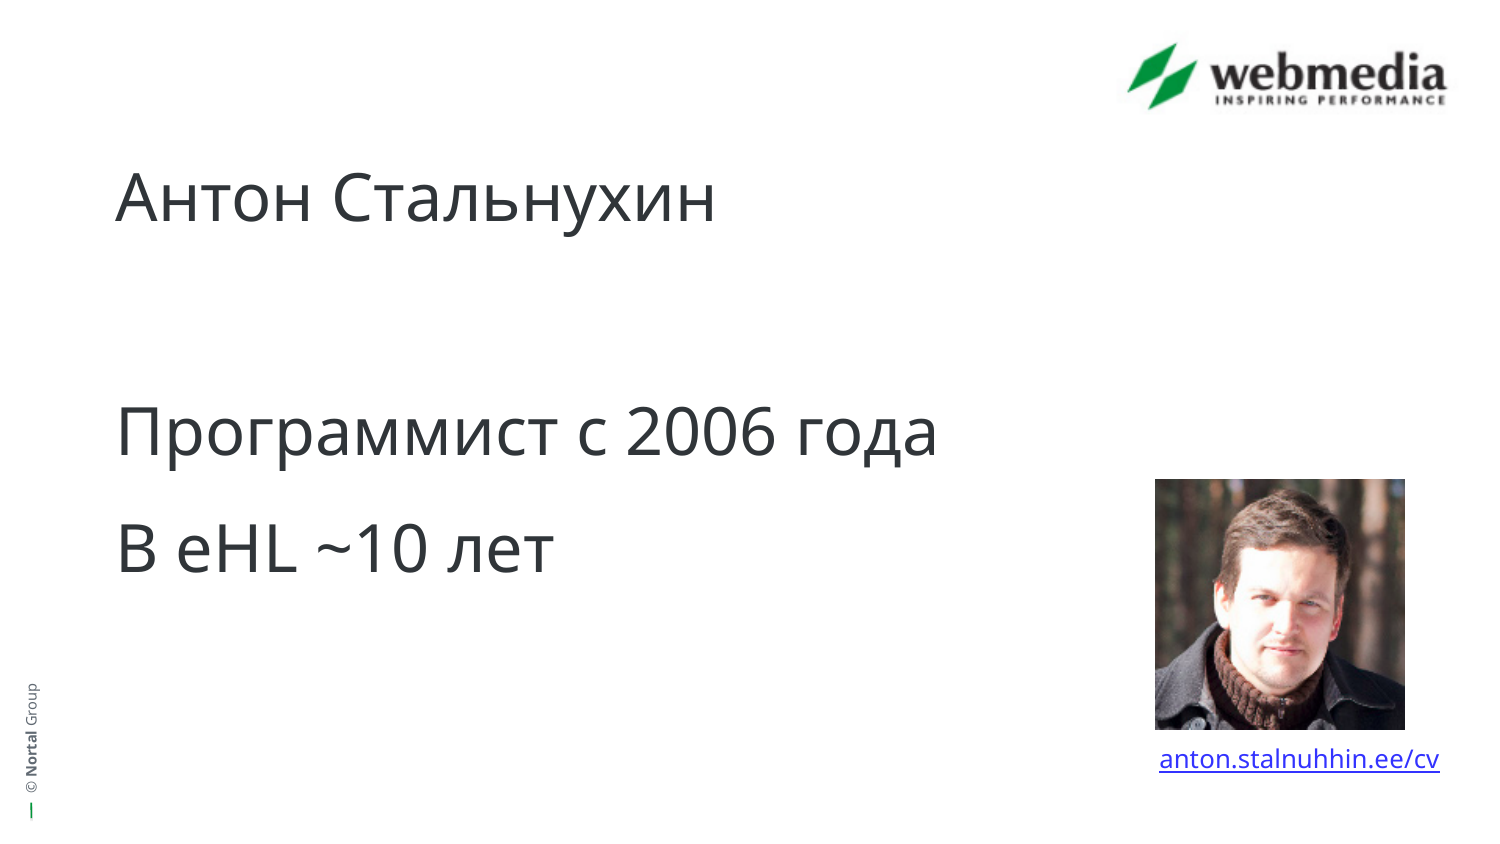

# Антон Стальнухин
Программист с 2006 года
В eHL ~10 лет
anton.stalnuhhin.ee/cv